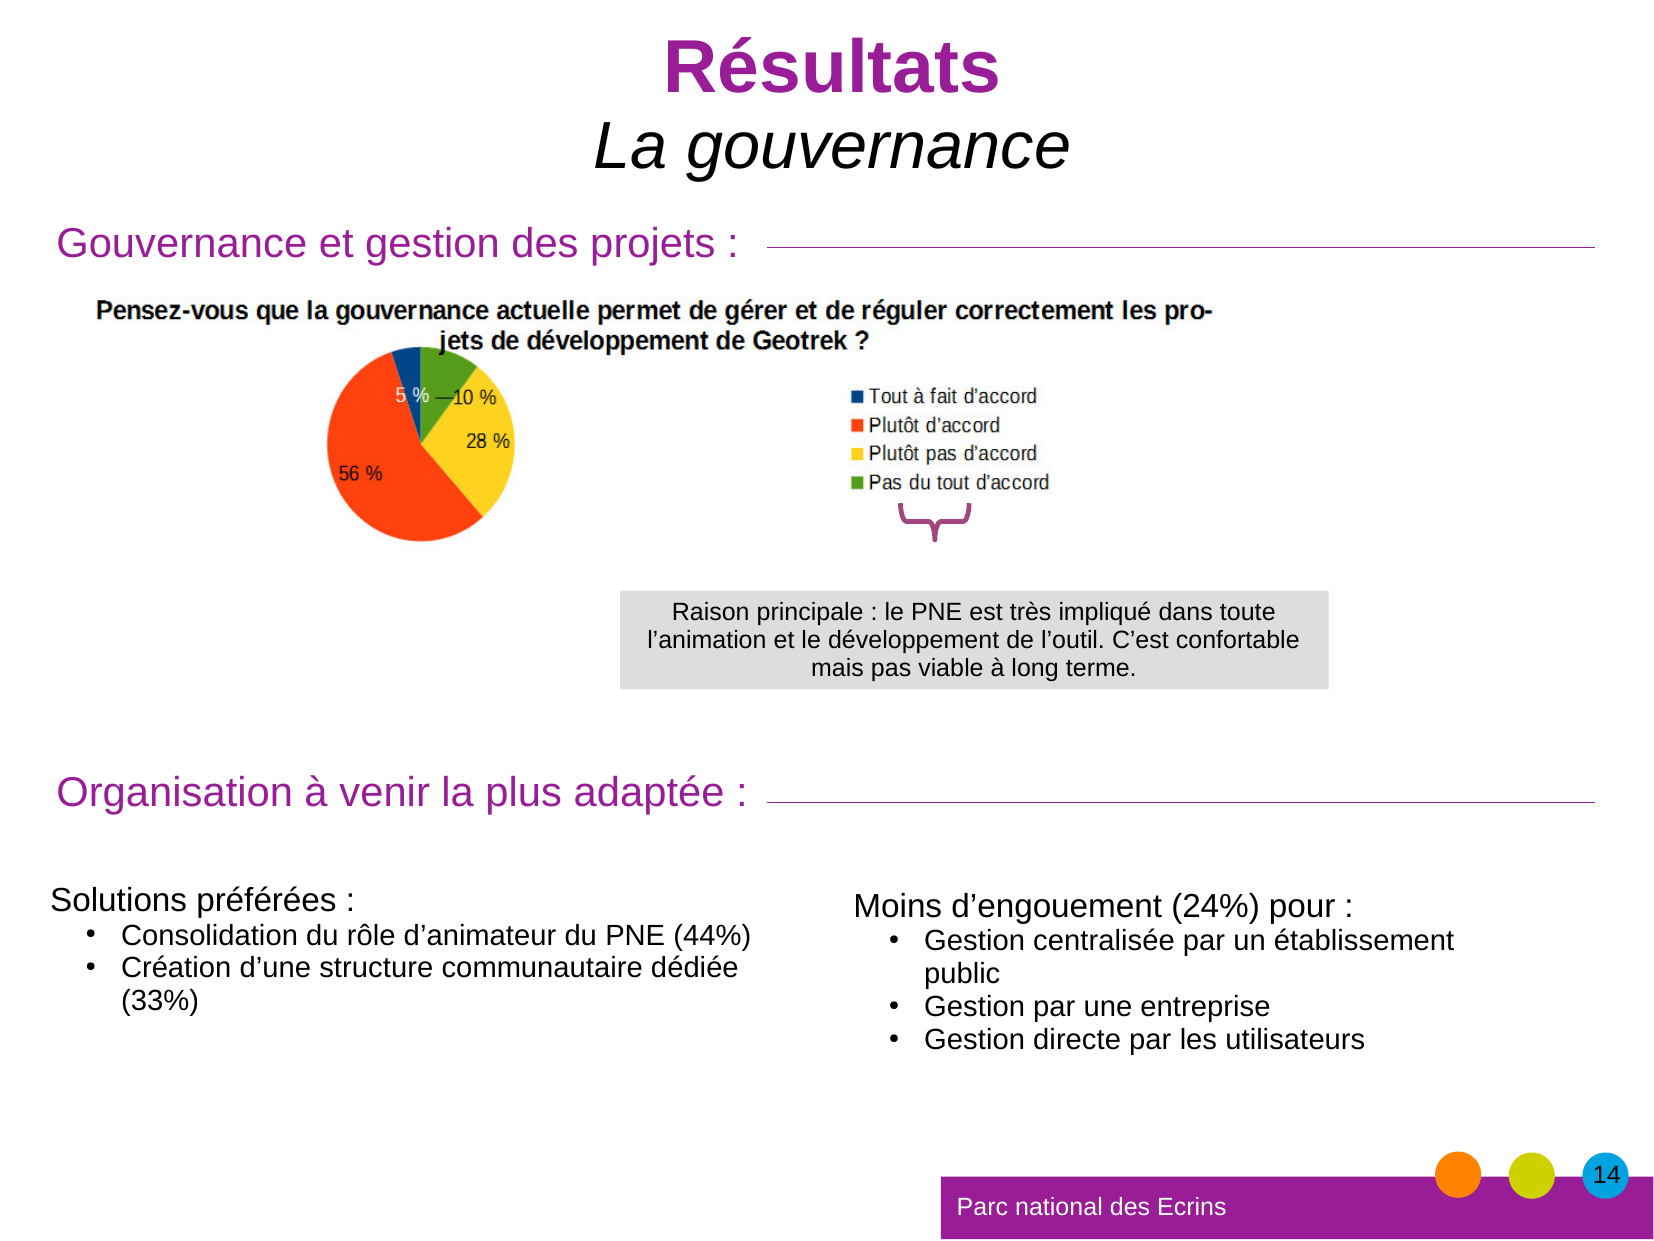

# Résultats La gouvernance
Gouvernance et gestion des projets :
Raison principale : le PNE est très impliqué dans toute l’animation et le développement de l’outil. C’est confortable mais pas viable à long terme.
Organisation à venir la plus adaptée :
Solutions préférées :
Consolidation du rôle d’animateur du PNE (44%)
Création d’une structure communautaire dédiée (33%)
Moins d’engouement (24%) pour :
Gestion centralisée par un établissement public
Gestion par une entreprise
Gestion directe par les utilisateurs